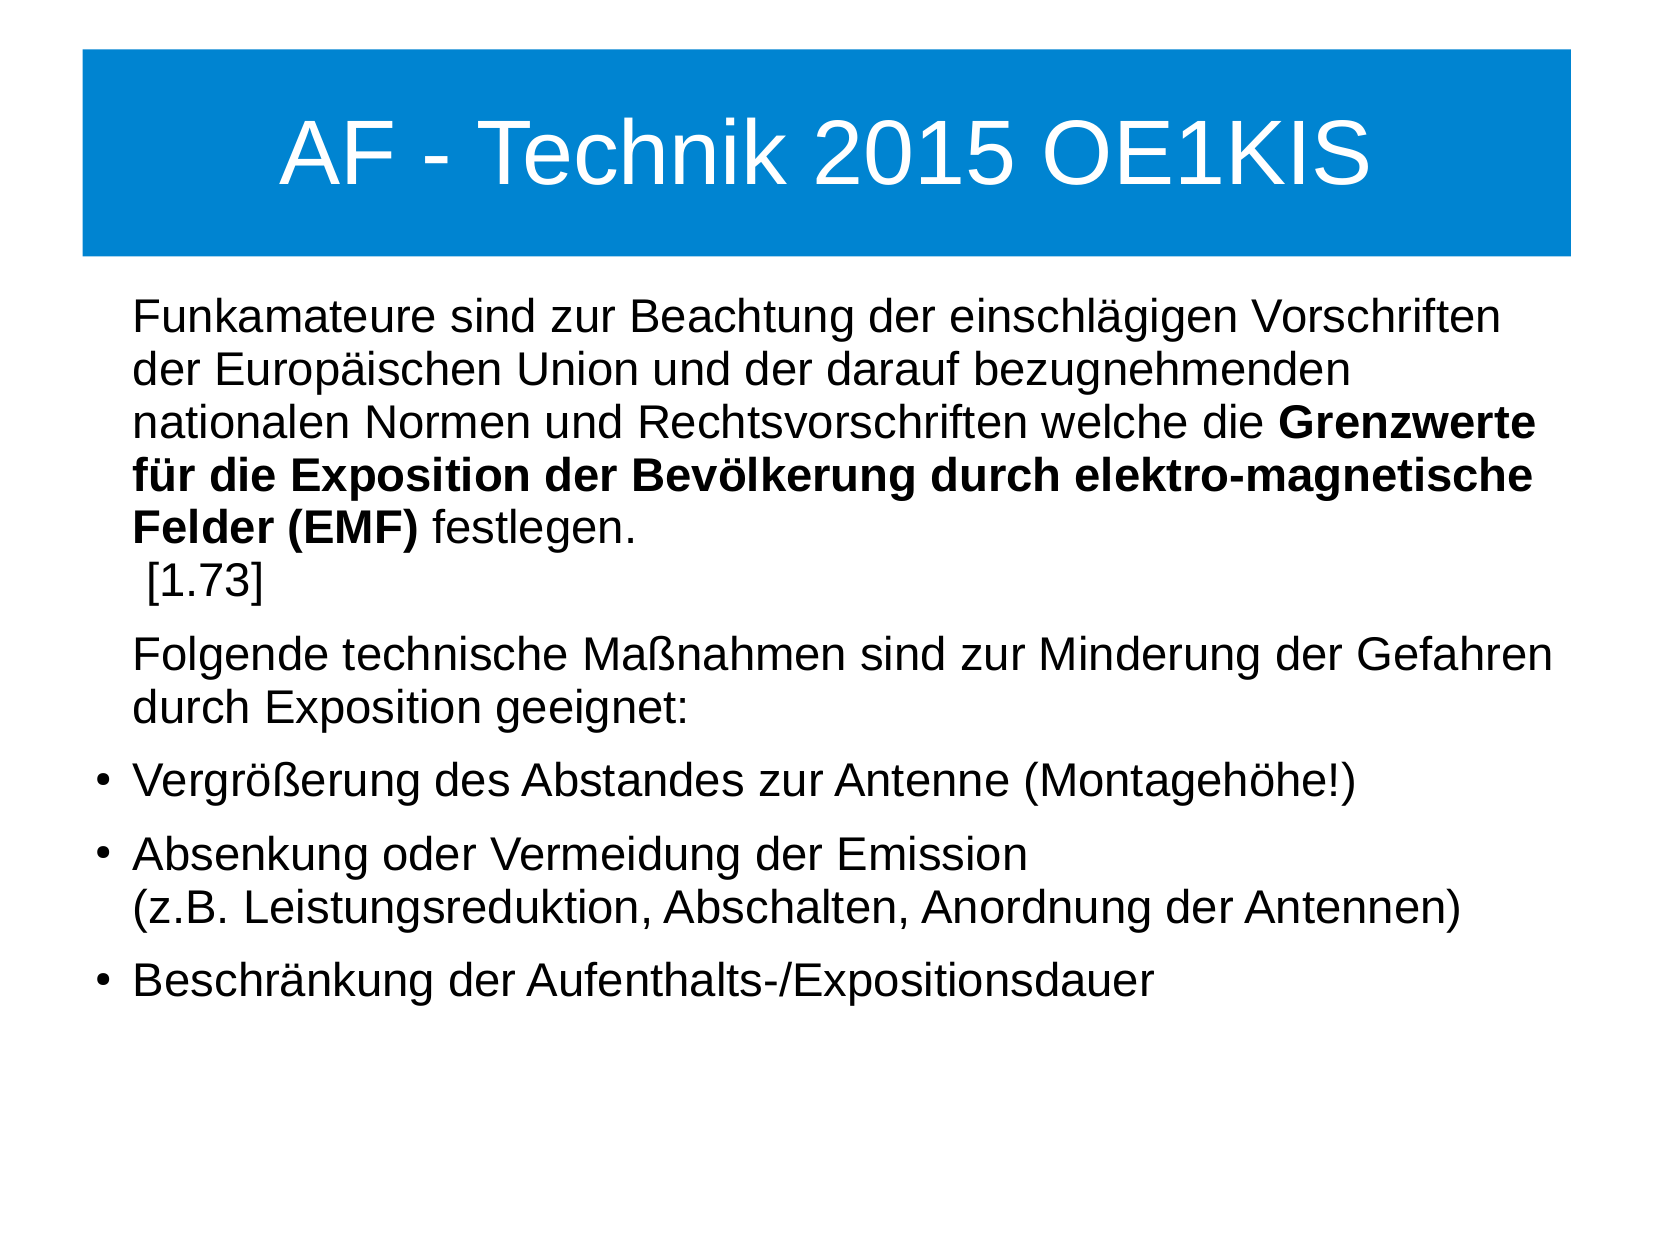

# AF - Technik 2015 OE1KIS
Funkamateure sind zur Beachtung der einschlägigen Vorschriften der Europäischen Union und der darauf bezugnehmenden nationalen Normen und Rechtsvorschriften welche die Grenzwerte für die Exposition der Bevölkerung durch elektro-magnetische Felder (EMF) festlegen. [1.73]
Folgende technische Maßnahmen sind zur Minderung der Gefahren durch Exposition geeignet:
Vergrößerung des Abstandes zur Antenne (Montagehöhe!)
Absenkung oder Vermeidung der Emission
(z.B. Leistungsreduktion, Abschalten, Anordnung der Antennen)
Beschränkung der Aufenthalts-/Expositionsdauer